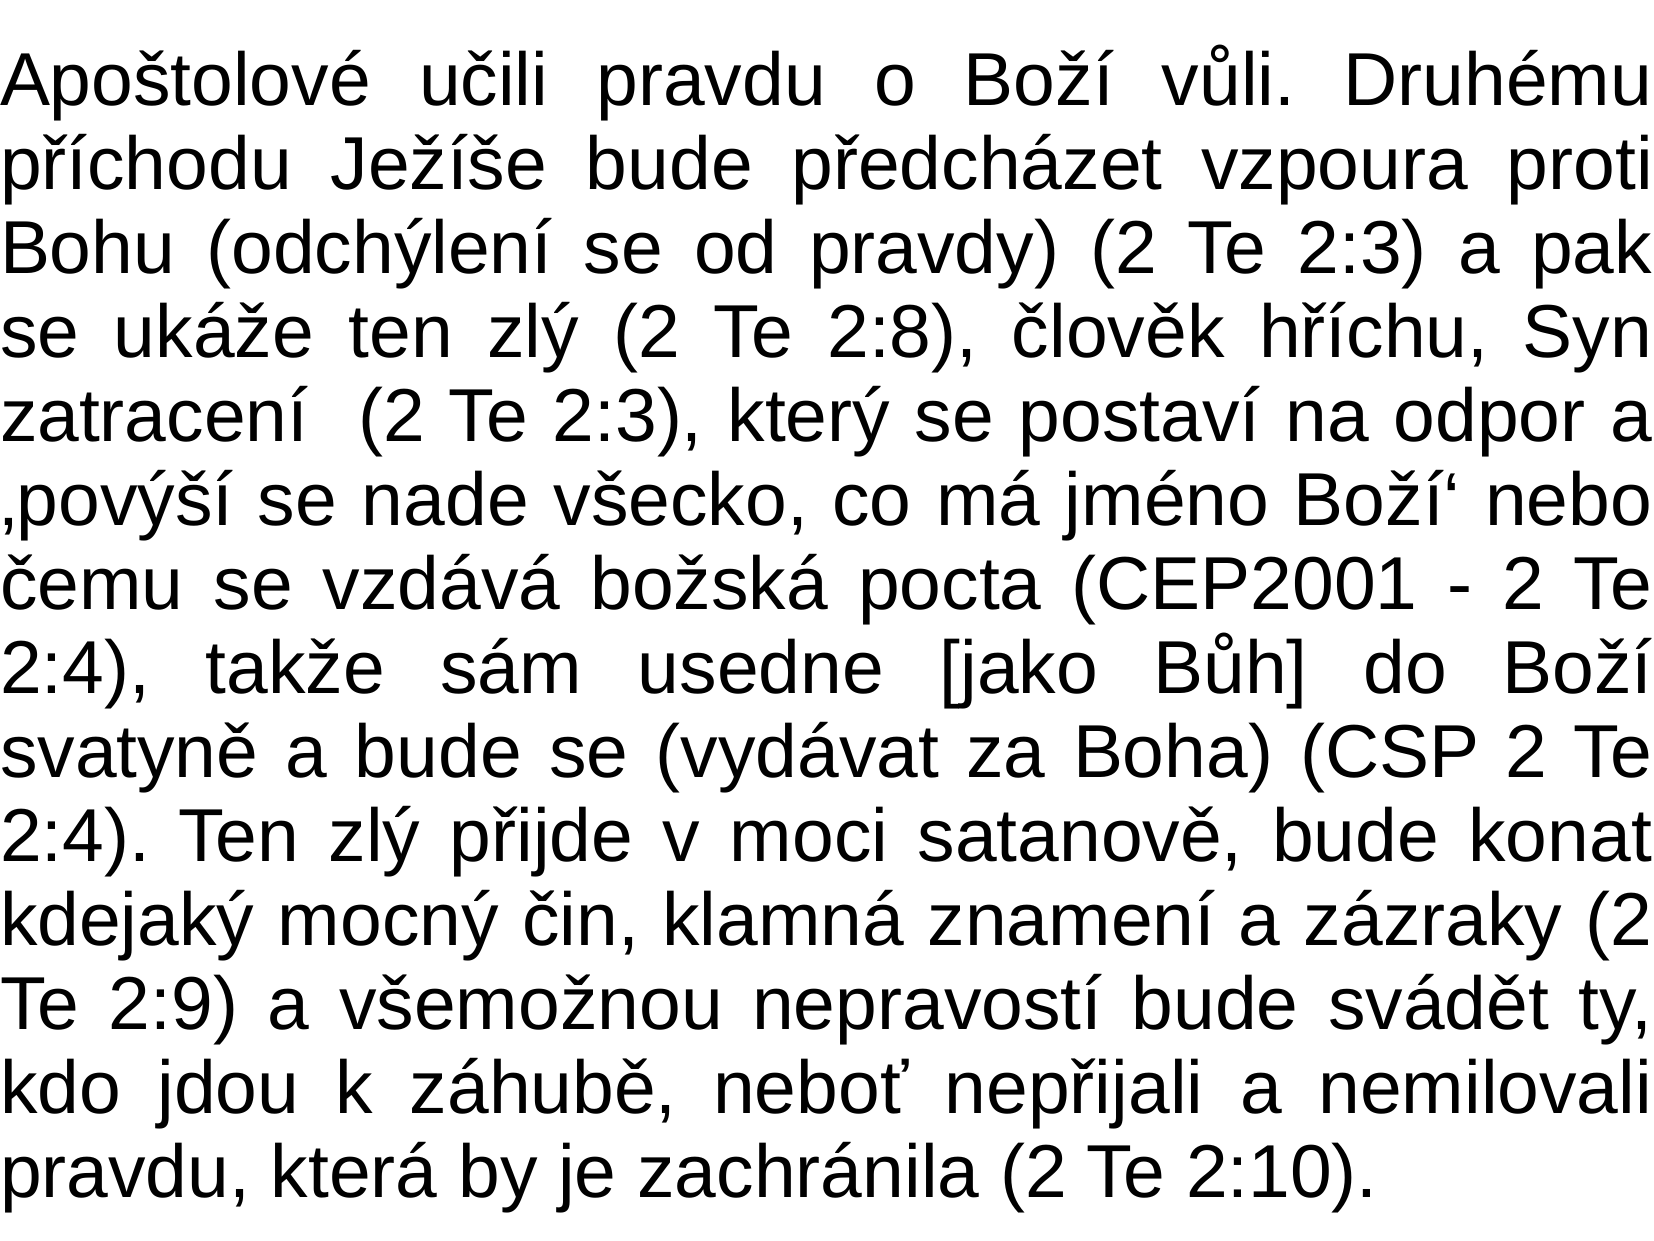

# Apoštolové učili pravdu o Boží vůli. Druhému příchodu Ježíše bude předcházet vzpoura proti Bohu (odchýlení se od pravdy) (2 Te 2:3) a pak se ukáže ten zlý (2 Te 2:8), člověk hříchu, Syn zatracení (2 Te 2:3), který se postaví na odpor a ‚povýší se nade všecko, co má jméno Boží‘ nebo čemu se vzdává božská pocta (CEP2001 - 2 Te 2:4), takže sám usedne [jako Bůh] do Boží svatyně a bude se (vydávat za Boha) (CSP 2 Te 2:4). Ten zlý přijde v moci satanově, bude konat kdejaký mocný čin, klamná znamení a zázraky (2 Te 2:9) a všemožnou nepravostí bude svádět ty, kdo jdou k záhubě, neboť nepřijali a nemilovali pravdu, která by je zachránila (2 Te 2:10).